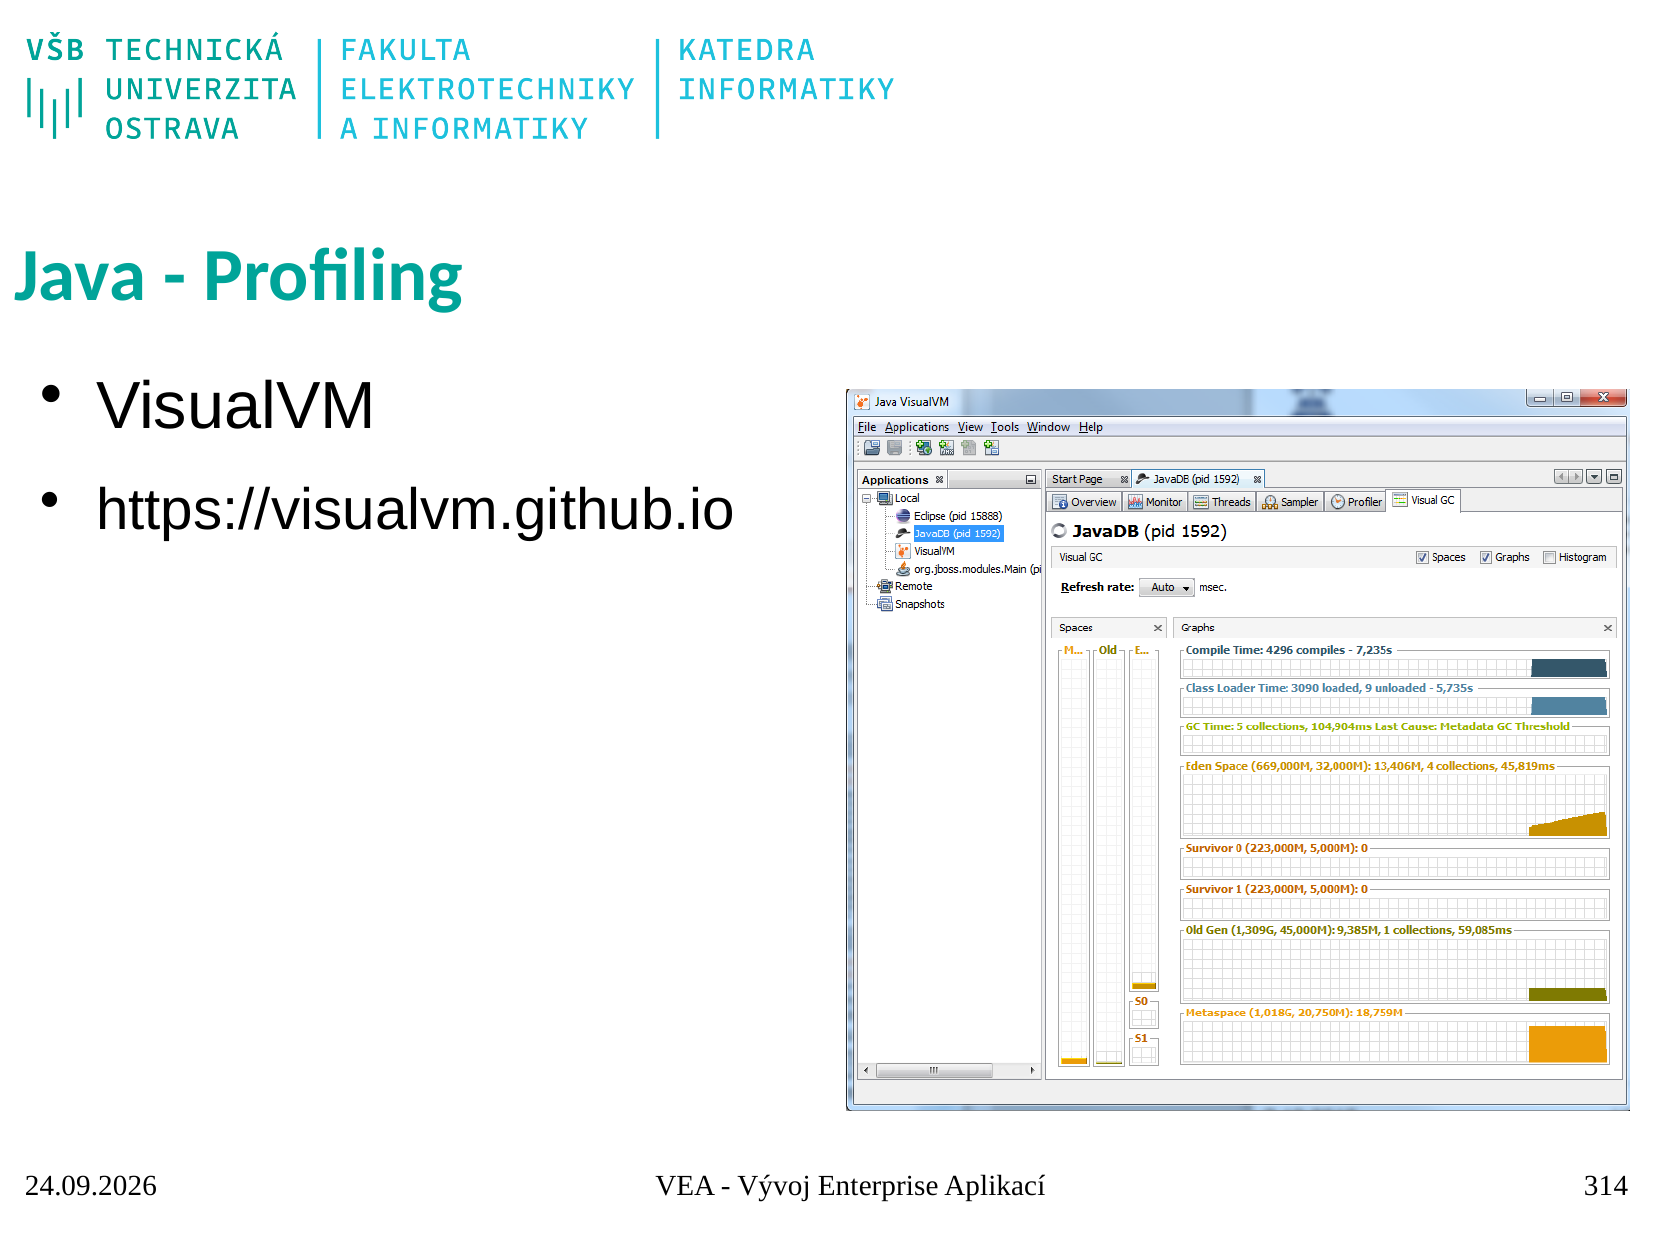

Java - Profiling
# VisualVM
https://visualvm.github.io
VEA - Vývoj Enterprise Aplikací
314